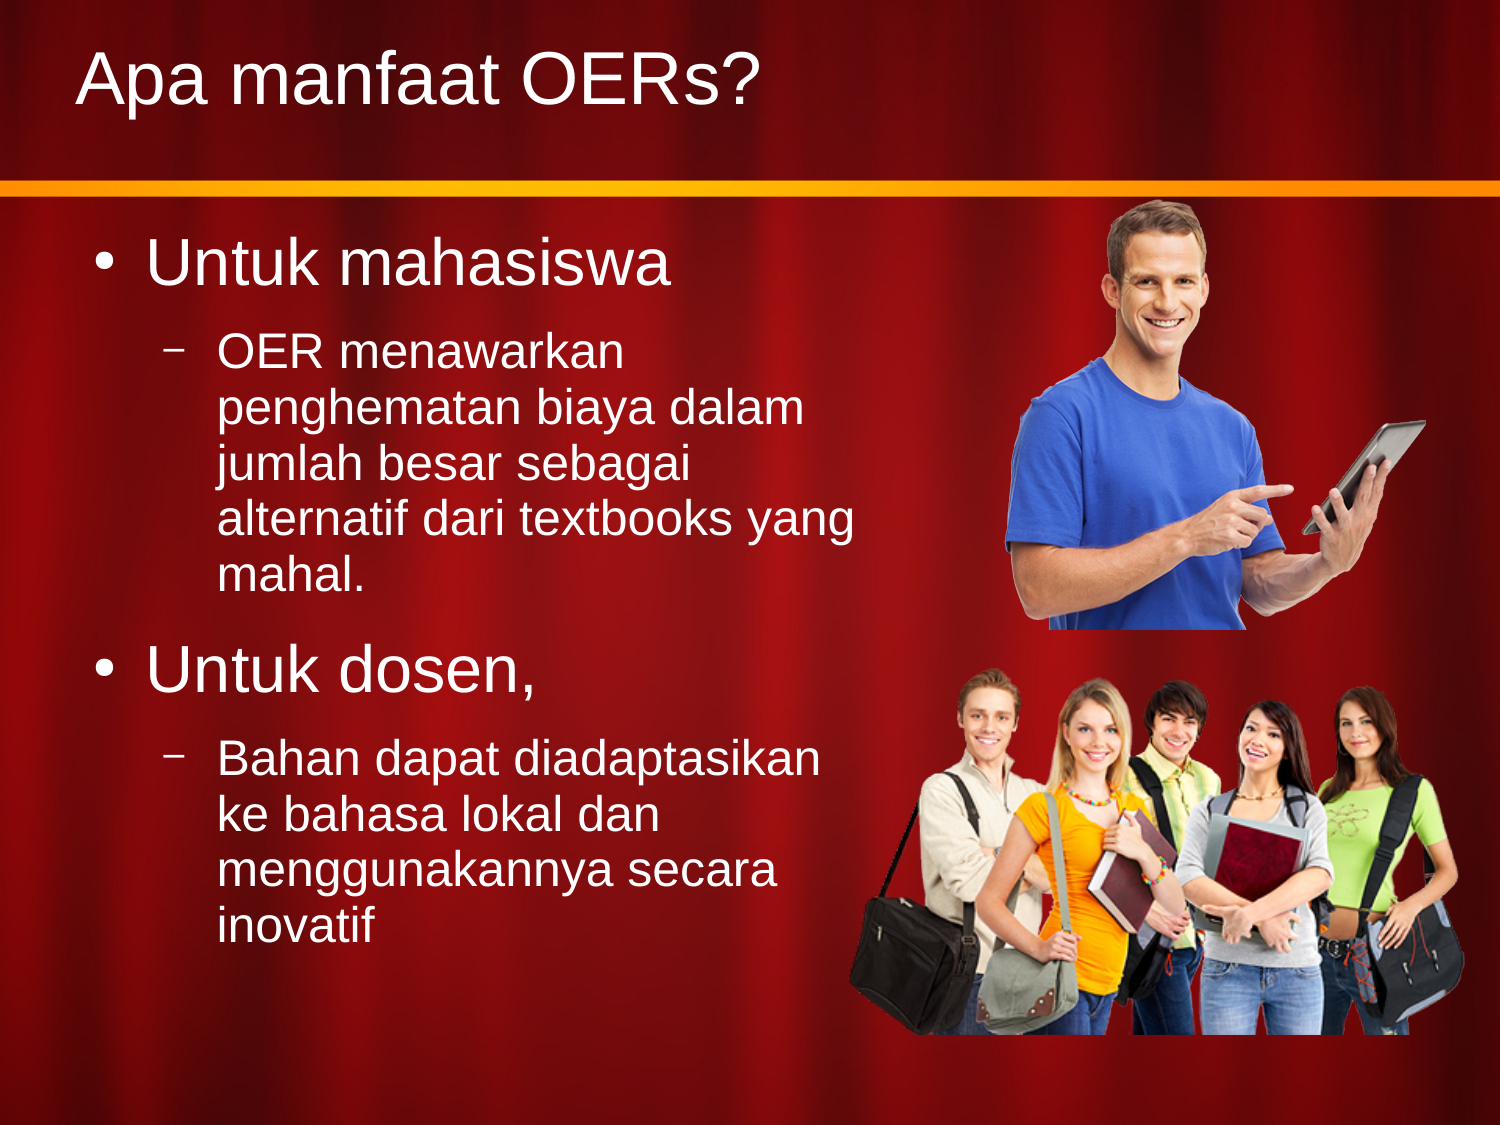

# Apa manfaat OERs?
Untuk mahasiswa
OER menawarkan penghematan biaya dalam jumlah besar sebagai alternatif dari textbooks yang mahal.
Untuk dosen,
Bahan dapat diadaptasikan ke bahasa lokal dan menggunakannya secara inovatif